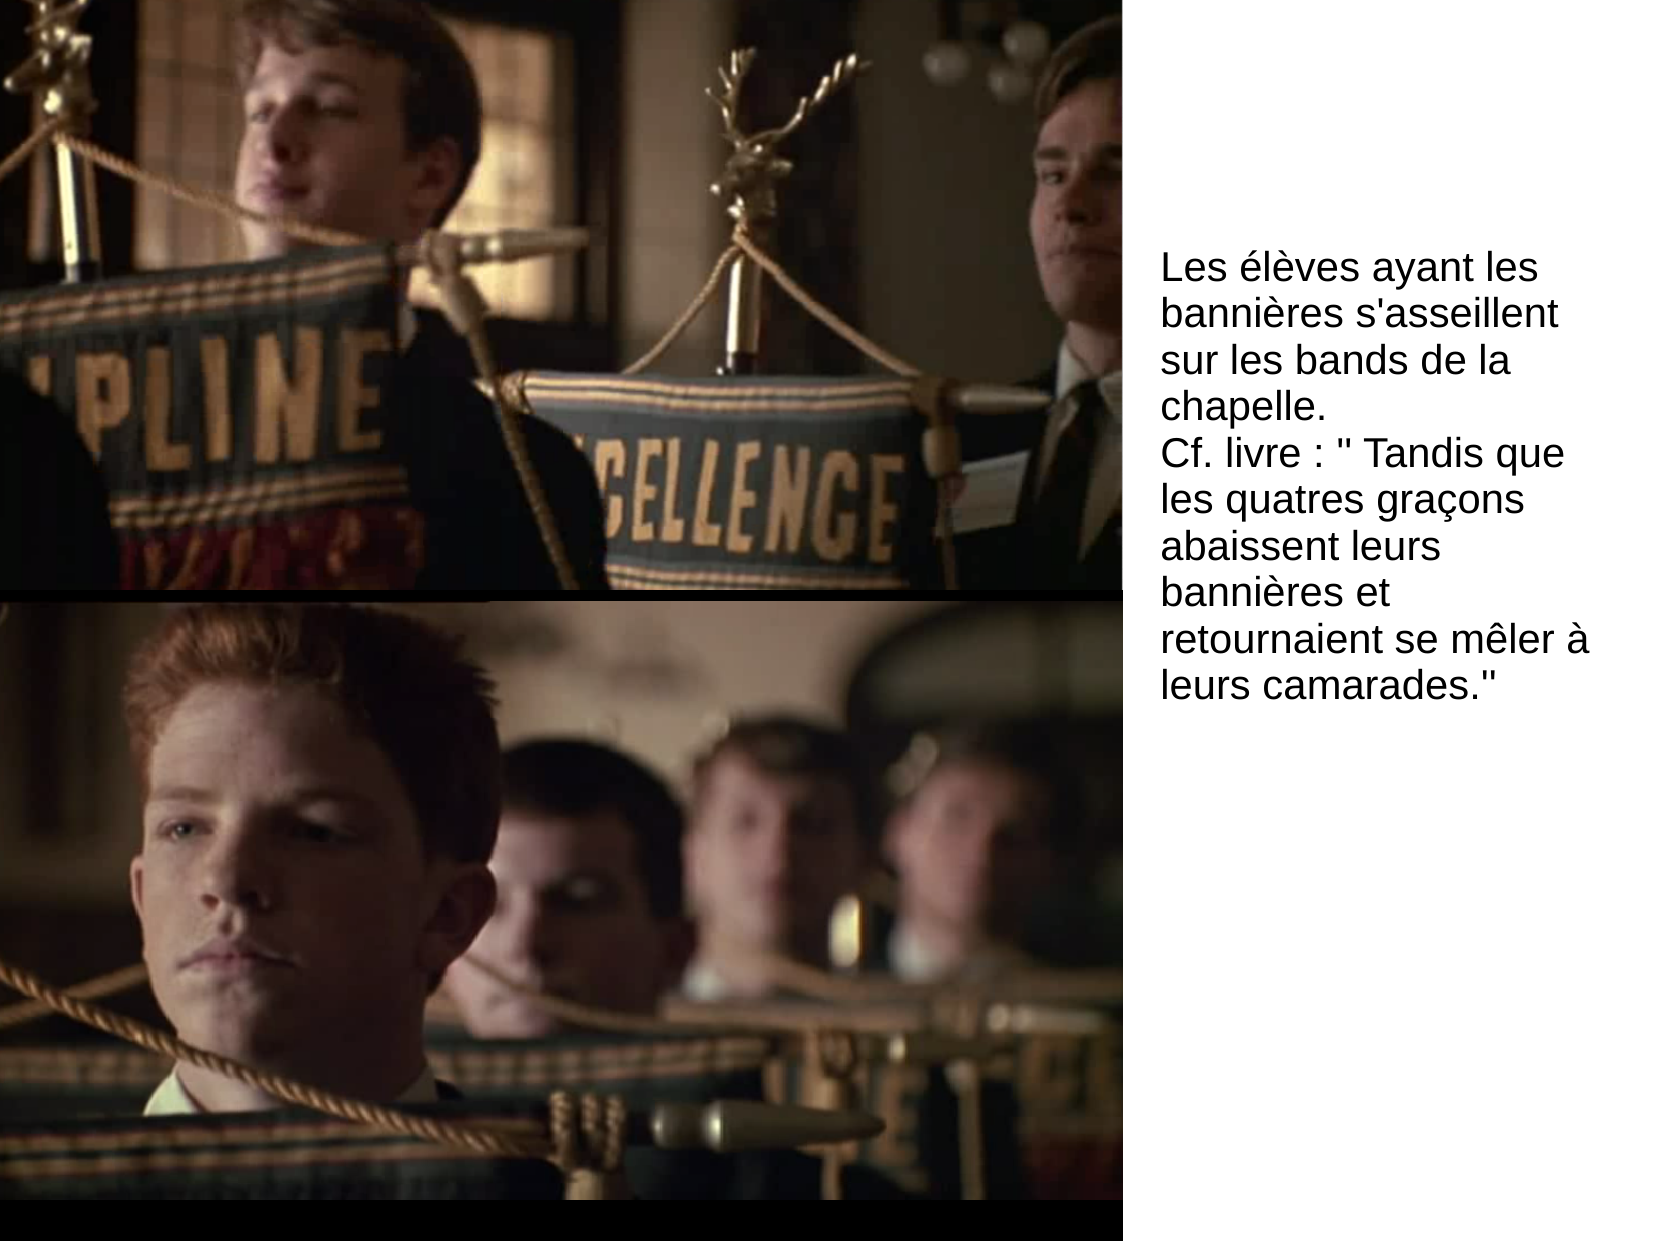

Les élèves ayant les bannières s'asseillent sur les bands de la chapelle.
Cf. livre : '' Tandis que les quatres graçons abaissent leurs bannières et retournaient se mêler à leurs camarades.''